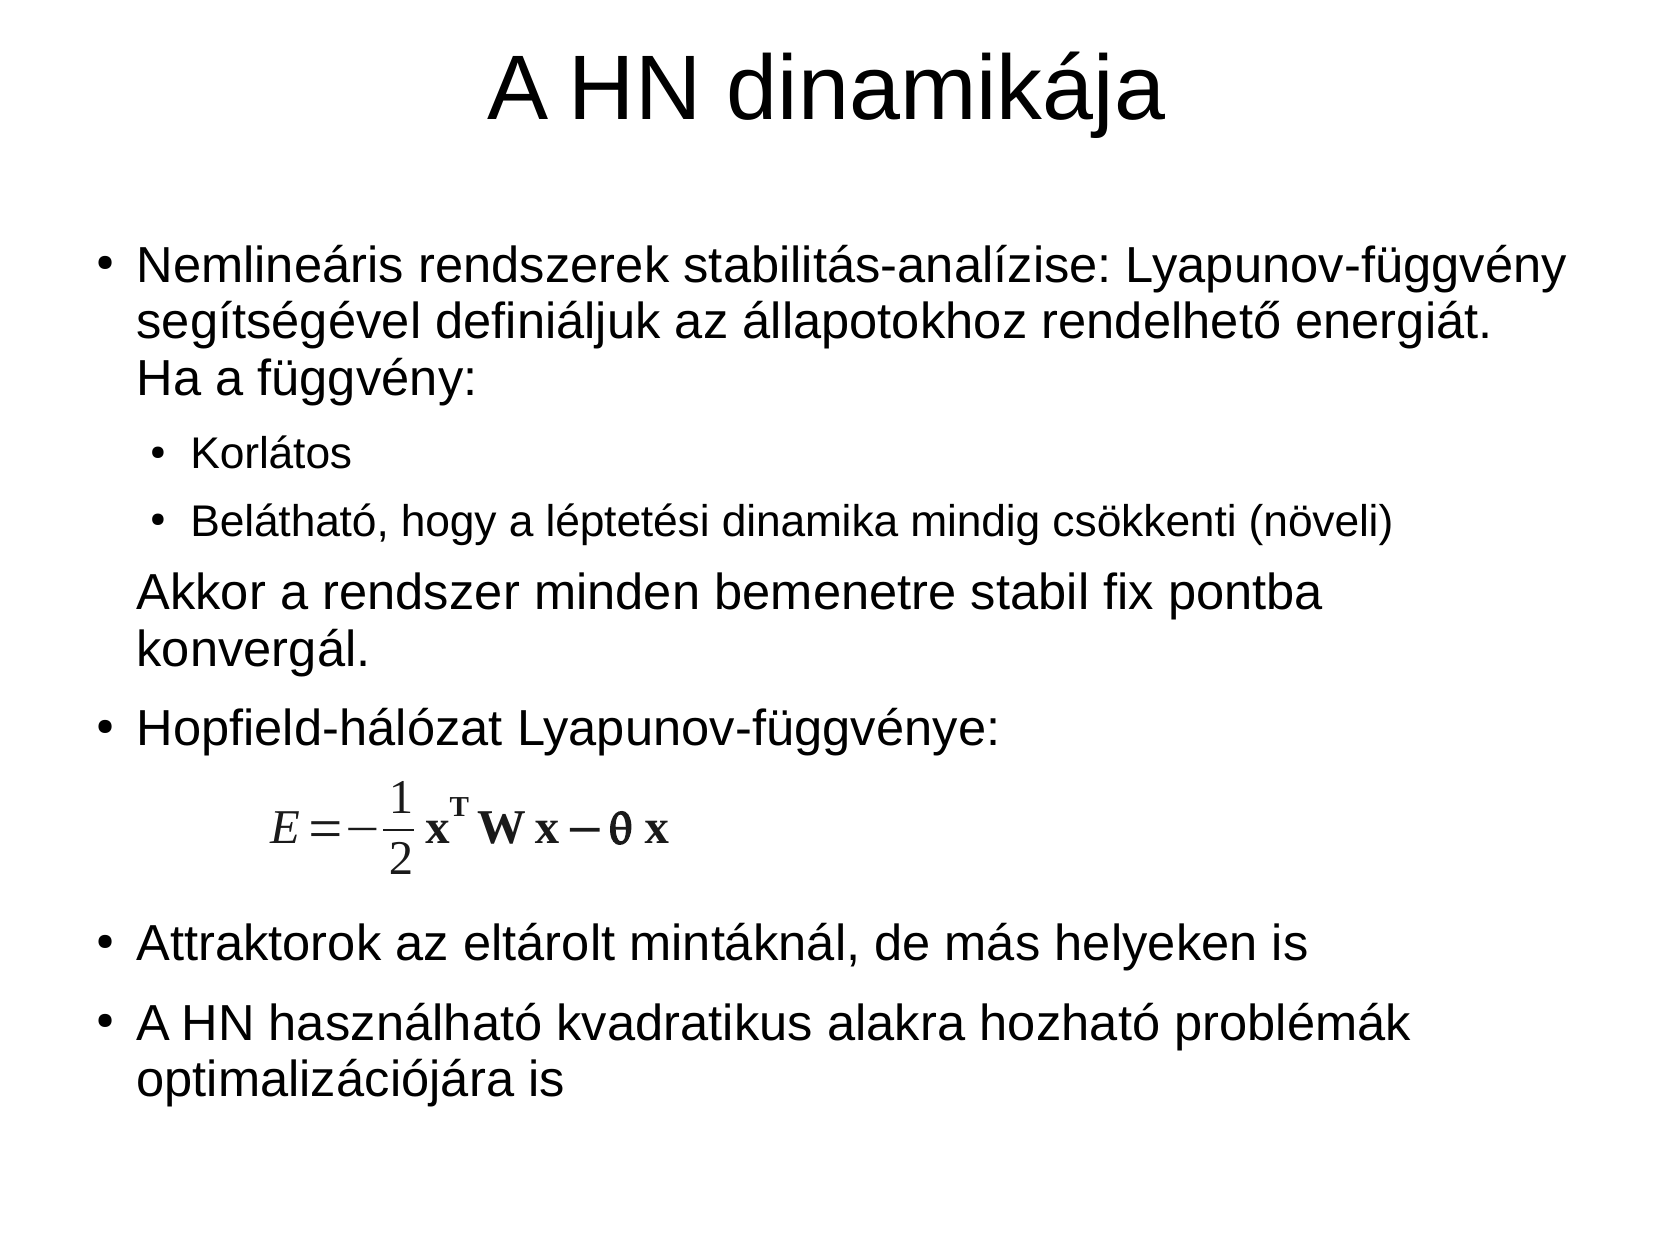

# A HN dinamikája
Nemlineáris rendszerek stabilitás-analízise: Lyapunov-függvény segítségével definiáljuk az állapotokhoz rendelhető energiát. Ha a függvény:
Korlátos
Belátható, hogy a léptetési dinamika mindig csökkenti (növeli)
Akkor a rendszer minden bemenetre stabil fix pontba konvergál.
Hopfield-hálózat Lyapunov-függvénye:
Attraktorok az eltárolt mintáknál, de más helyeken is
A HN használható kvadratikus alakra hozható problémák optimalizációjára is